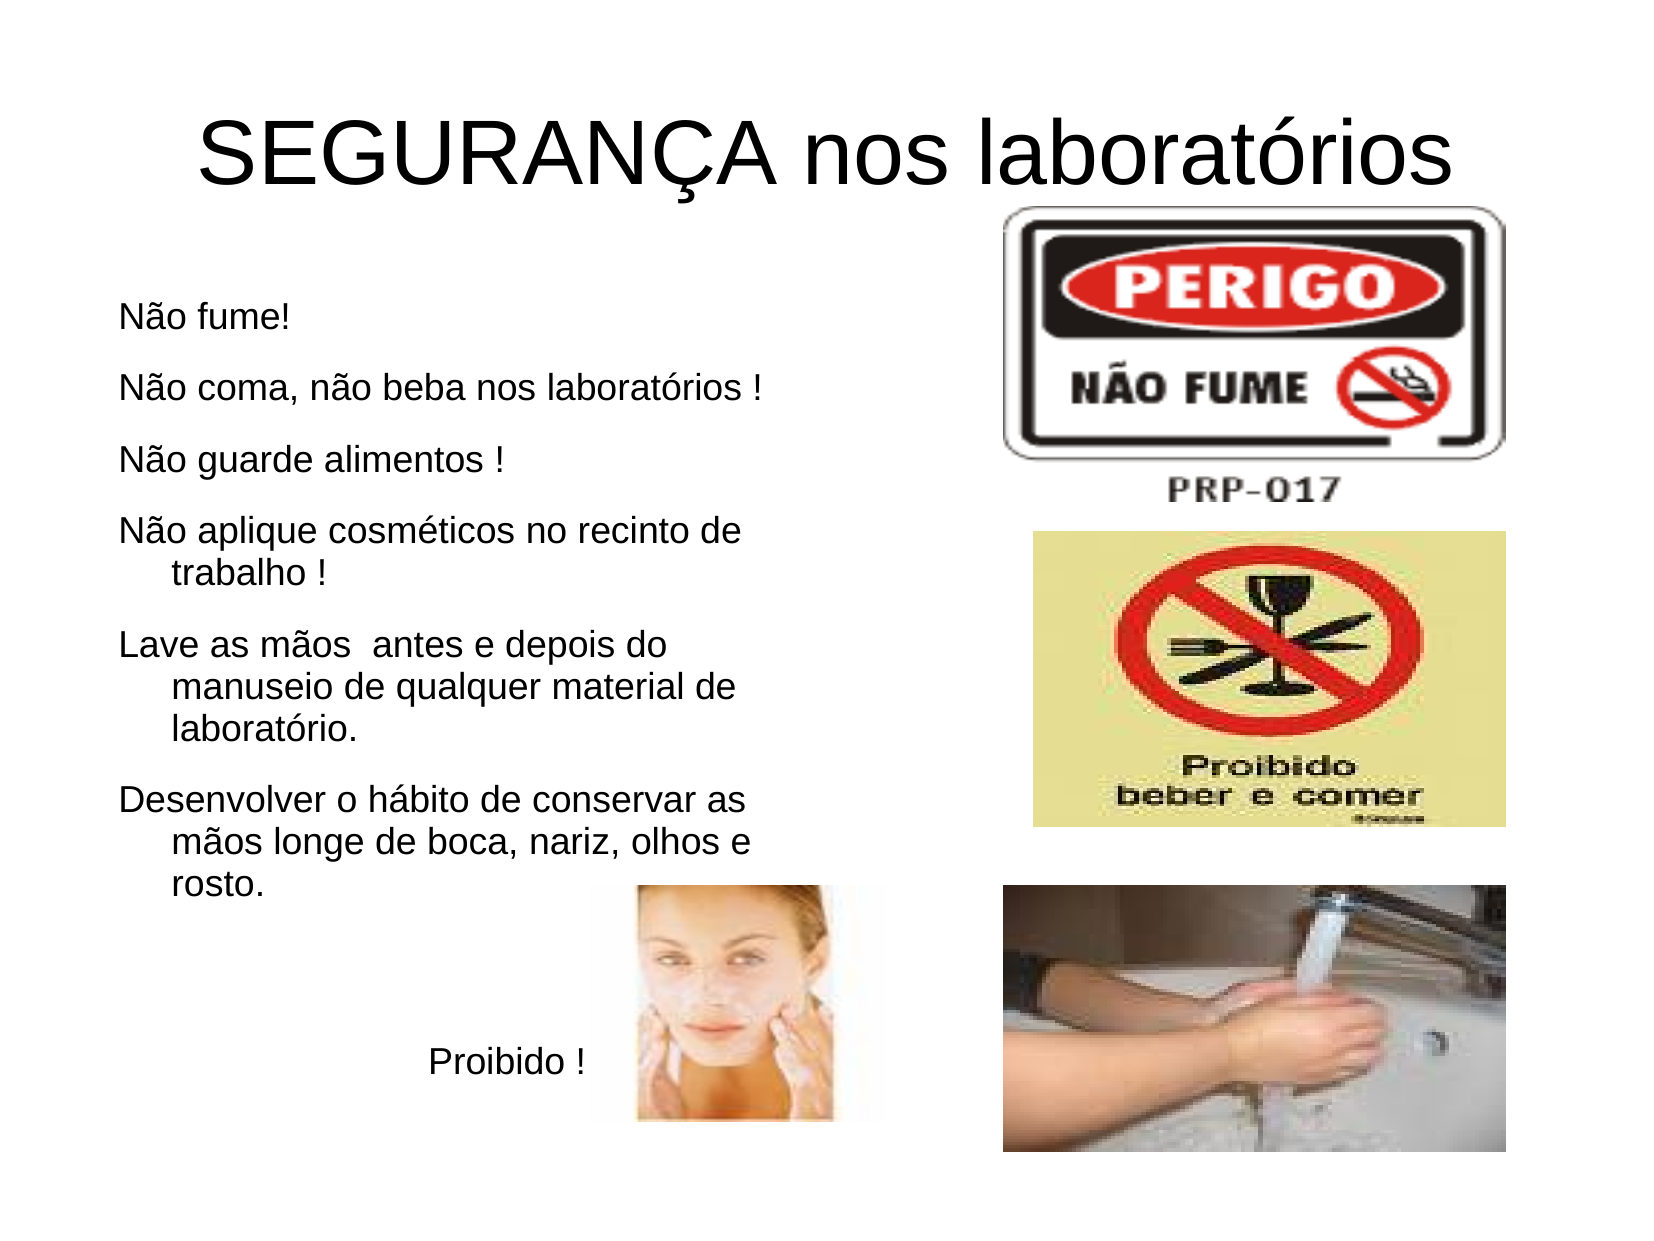

# SEGURANÇA nos laboratórios
Não fume!
Não coma, não beba nos laboratórios !
Não guarde alimentos !
Não aplique cosméticos no recinto de trabalho !
Lave as mãos antes e depois do manuseio de qualquer material de laboratório.
Desenvolver o hábito de conservar as mãos longe de boca, nariz, olhos e rosto.
Proibido !